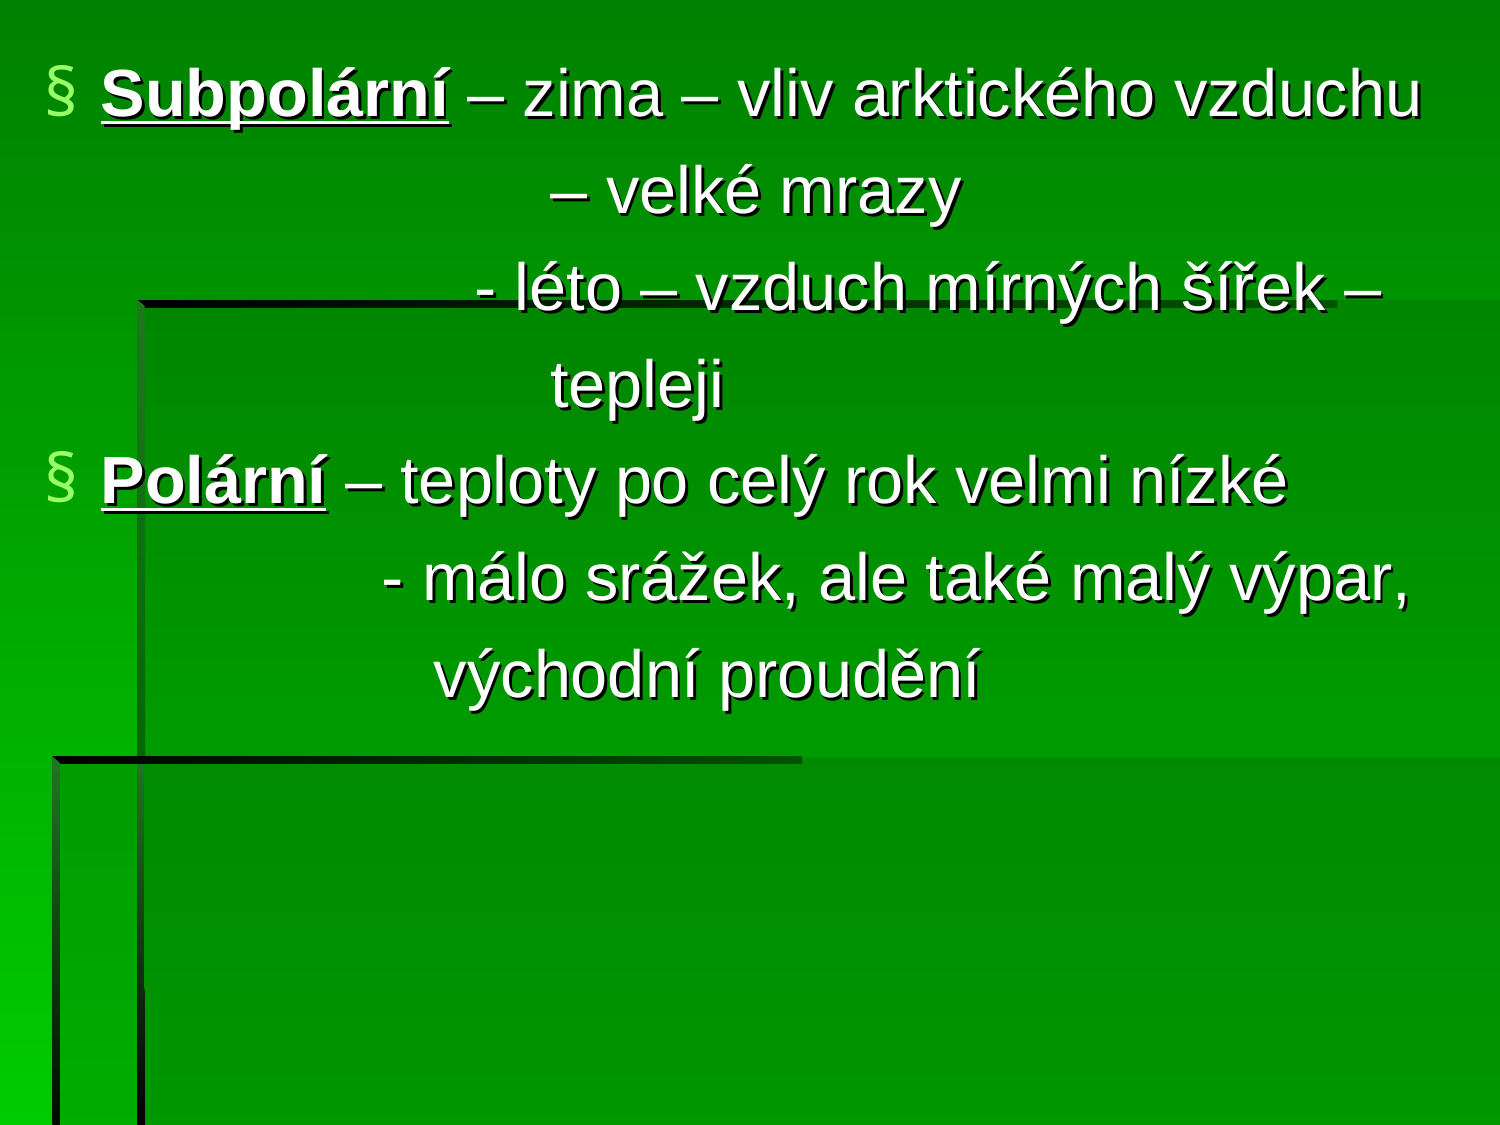

# Subpolární – zima – vliv arktického vzduchu
					 – velké mrazy
			 - léto – vzduch mírných šířek –
					 tepleji
Polární – teploty po celý rok velmi nízké
			- málo srážek, ale také malý výpar,
 východní proudění